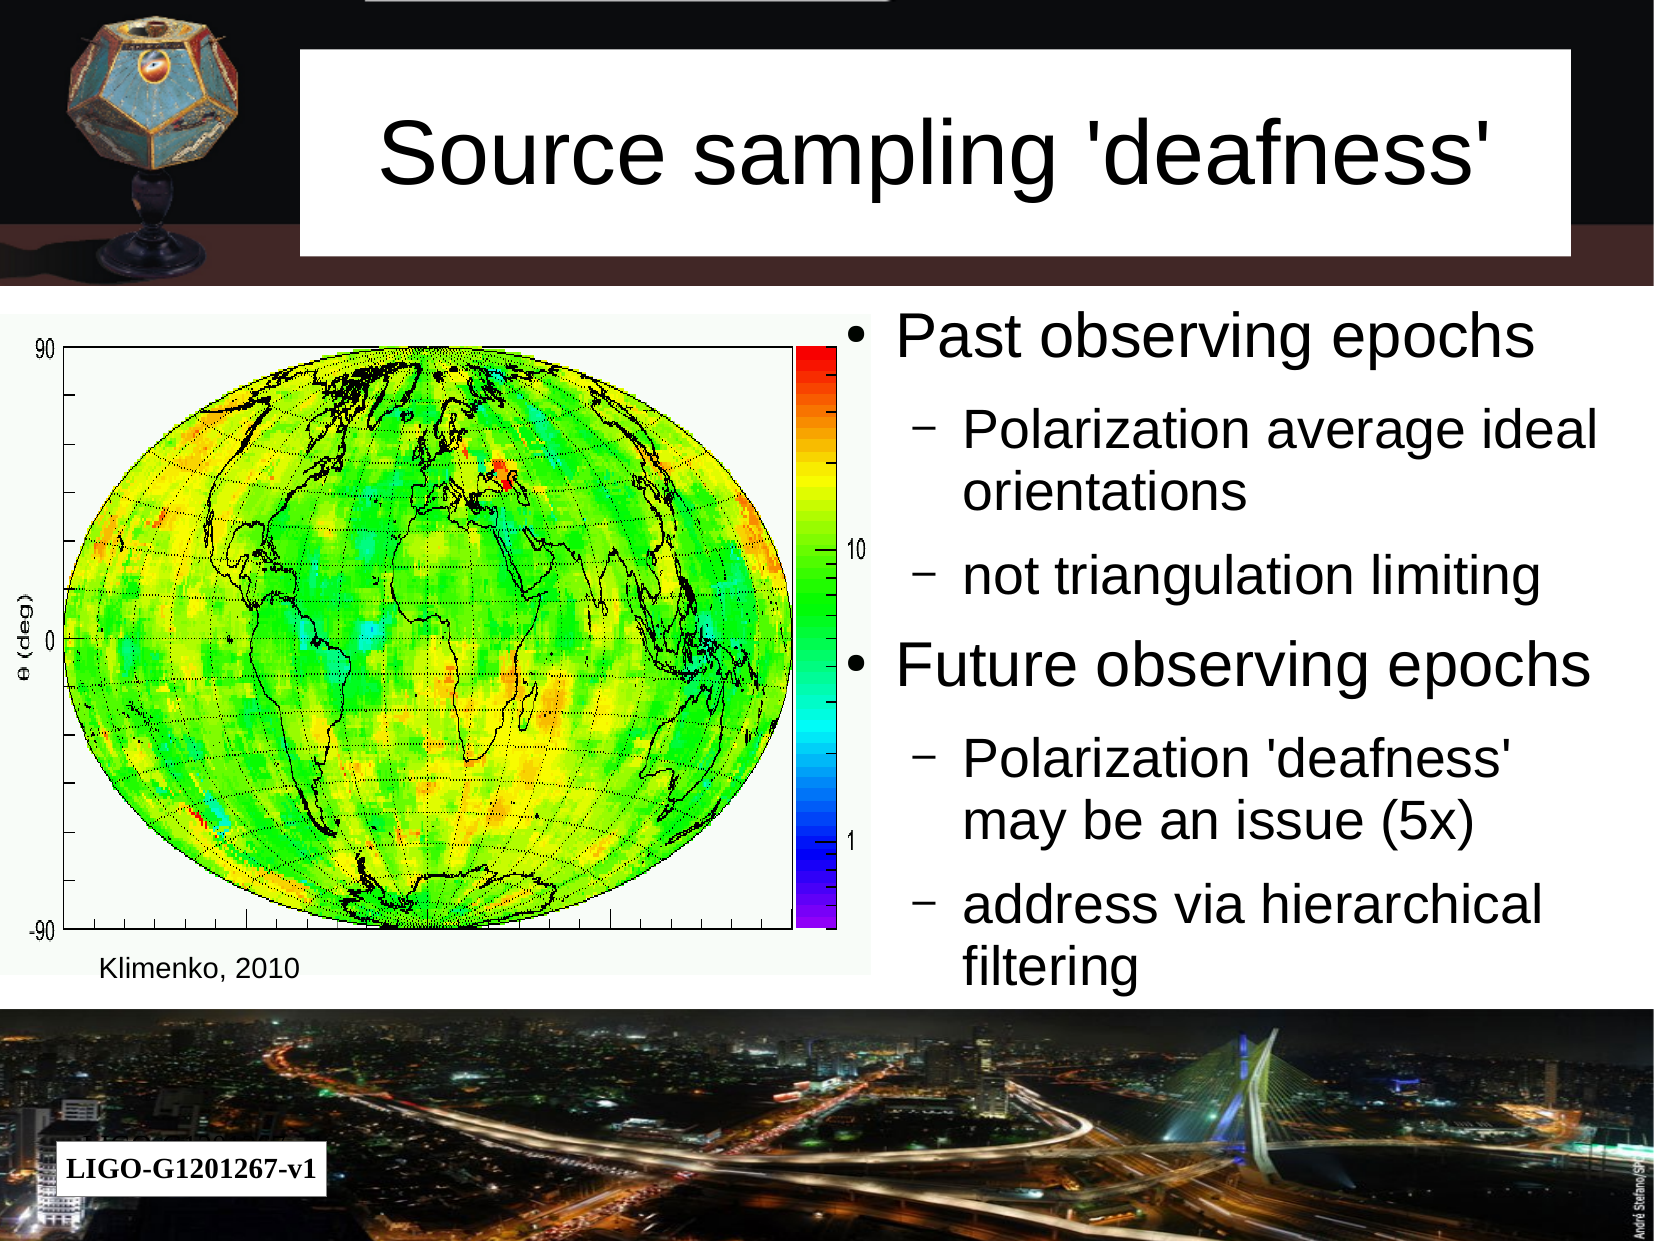

# Source sampling 'deafness'
Past observing epochs
Polarization average ideal orientations
not triangulation limiting
Future observing epochs
Polarization 'deafness'
may be an issue (5x)
address via hierarchical filtering
Klimenko, 2010